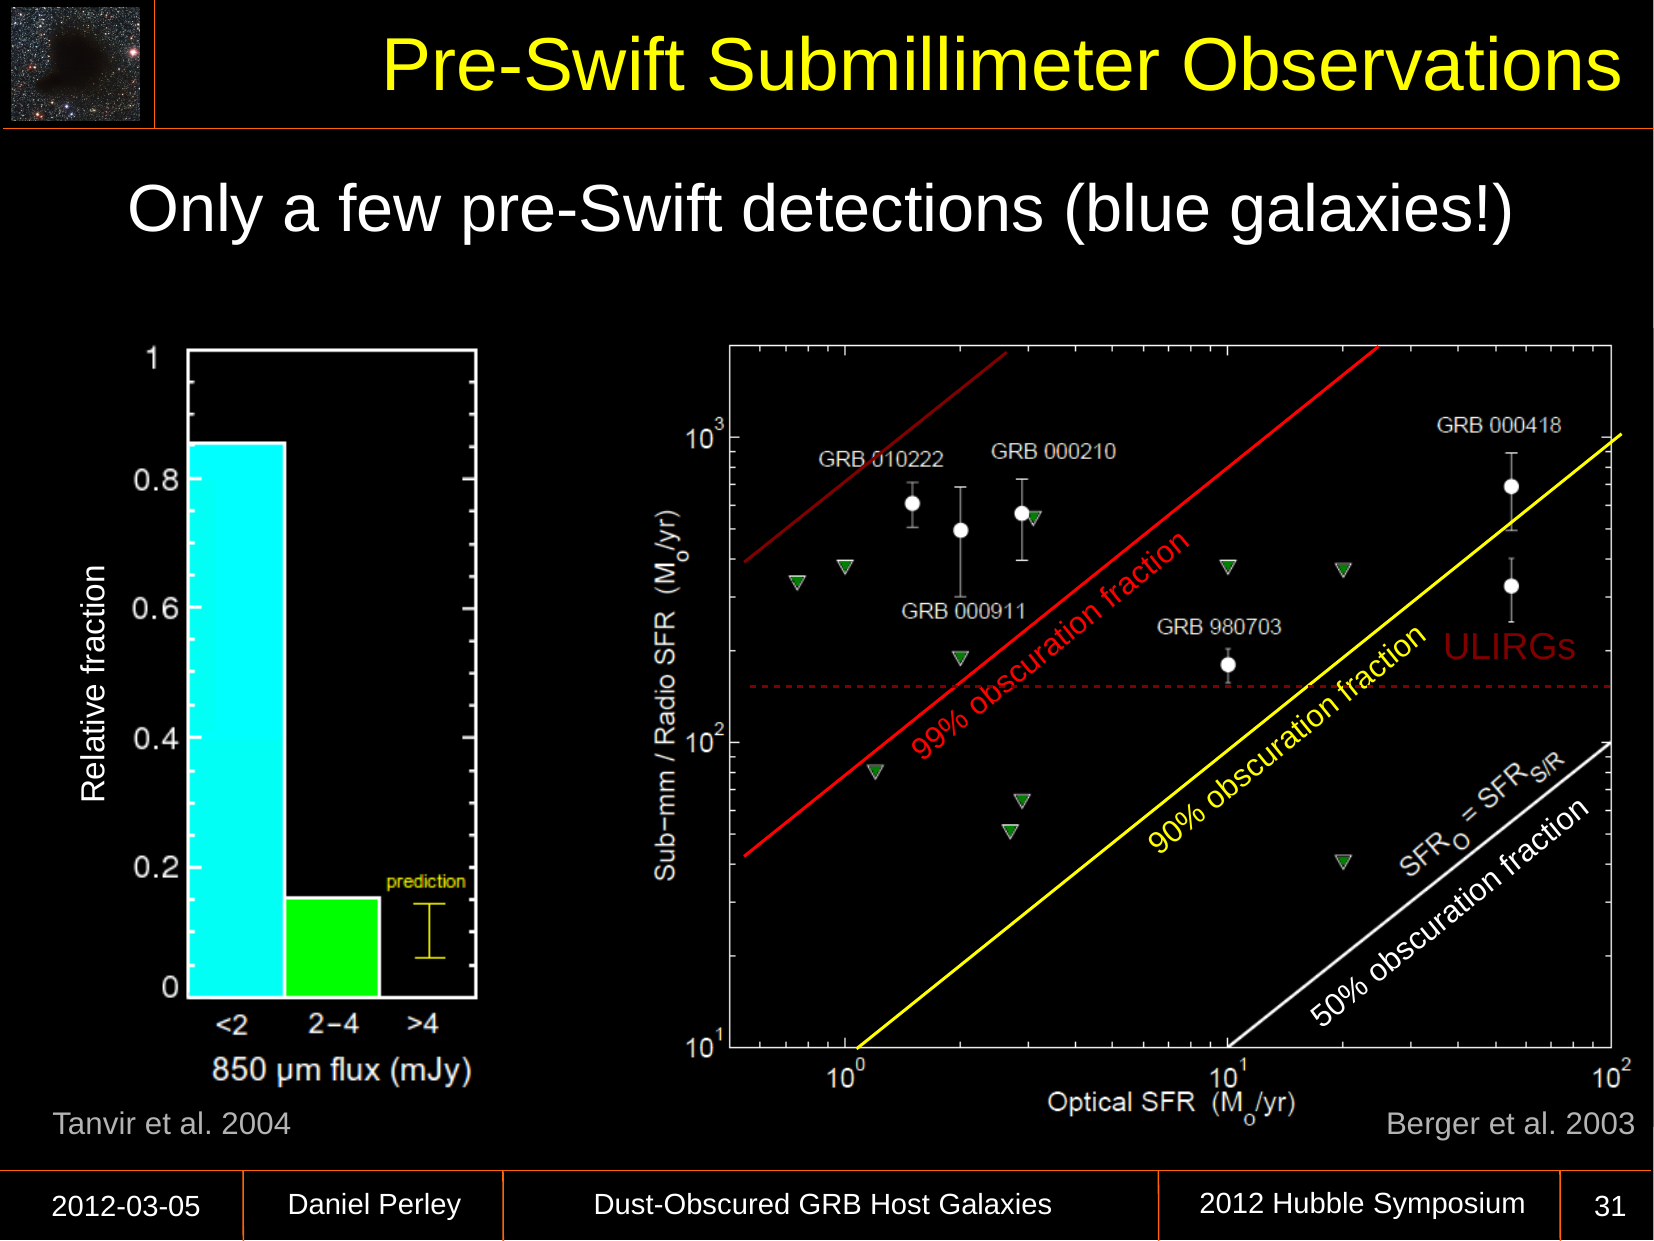

# Pre-Swift Submillimeter Observations
Only a few pre-Swift detections (blue galaxies!)
99% obscuration fraction
ULIRGs
Relative fraction
90% obscuration fraction
50% obscuration fraction
Tanvir et al. 2004
Berger et al. 2003
2012-03-05
31